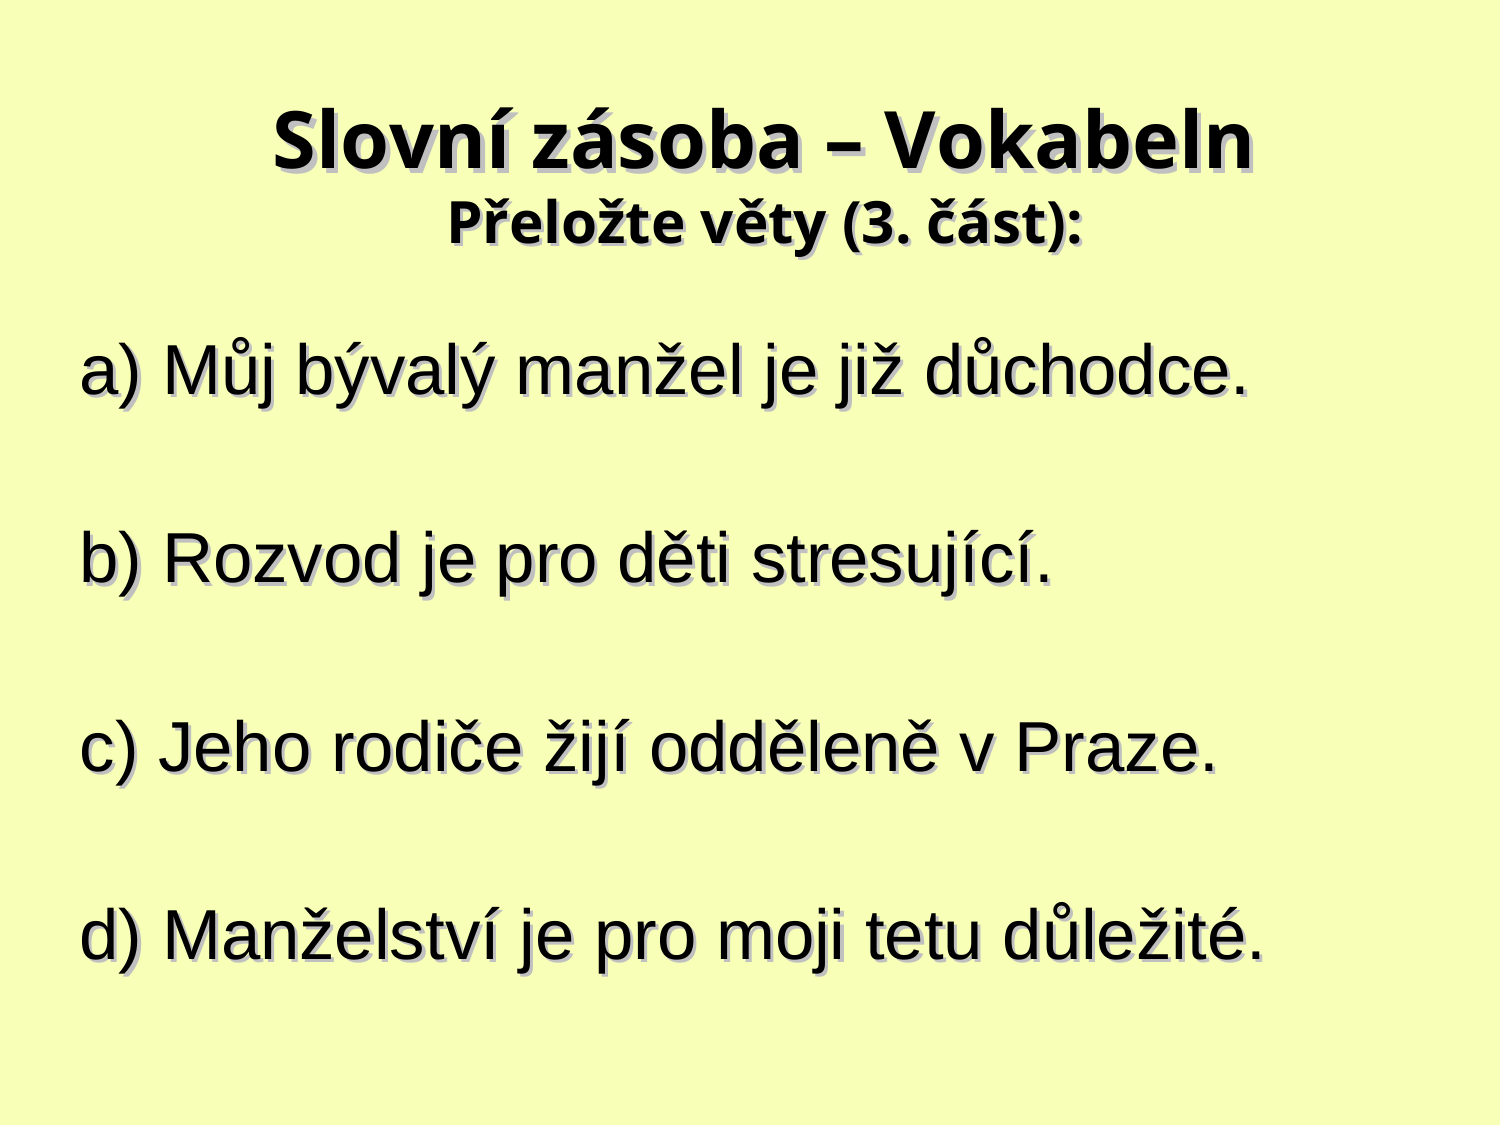

# Slovní zásoba – Vokabeln Přeložte věty (3. část):
a) Můj bývalý manžel je již důchodce.
b) Rozvod je pro děti stresující.
c) Jeho rodiče žijí odděleně v Praze.
d) Manželství je pro moji tetu důležité.